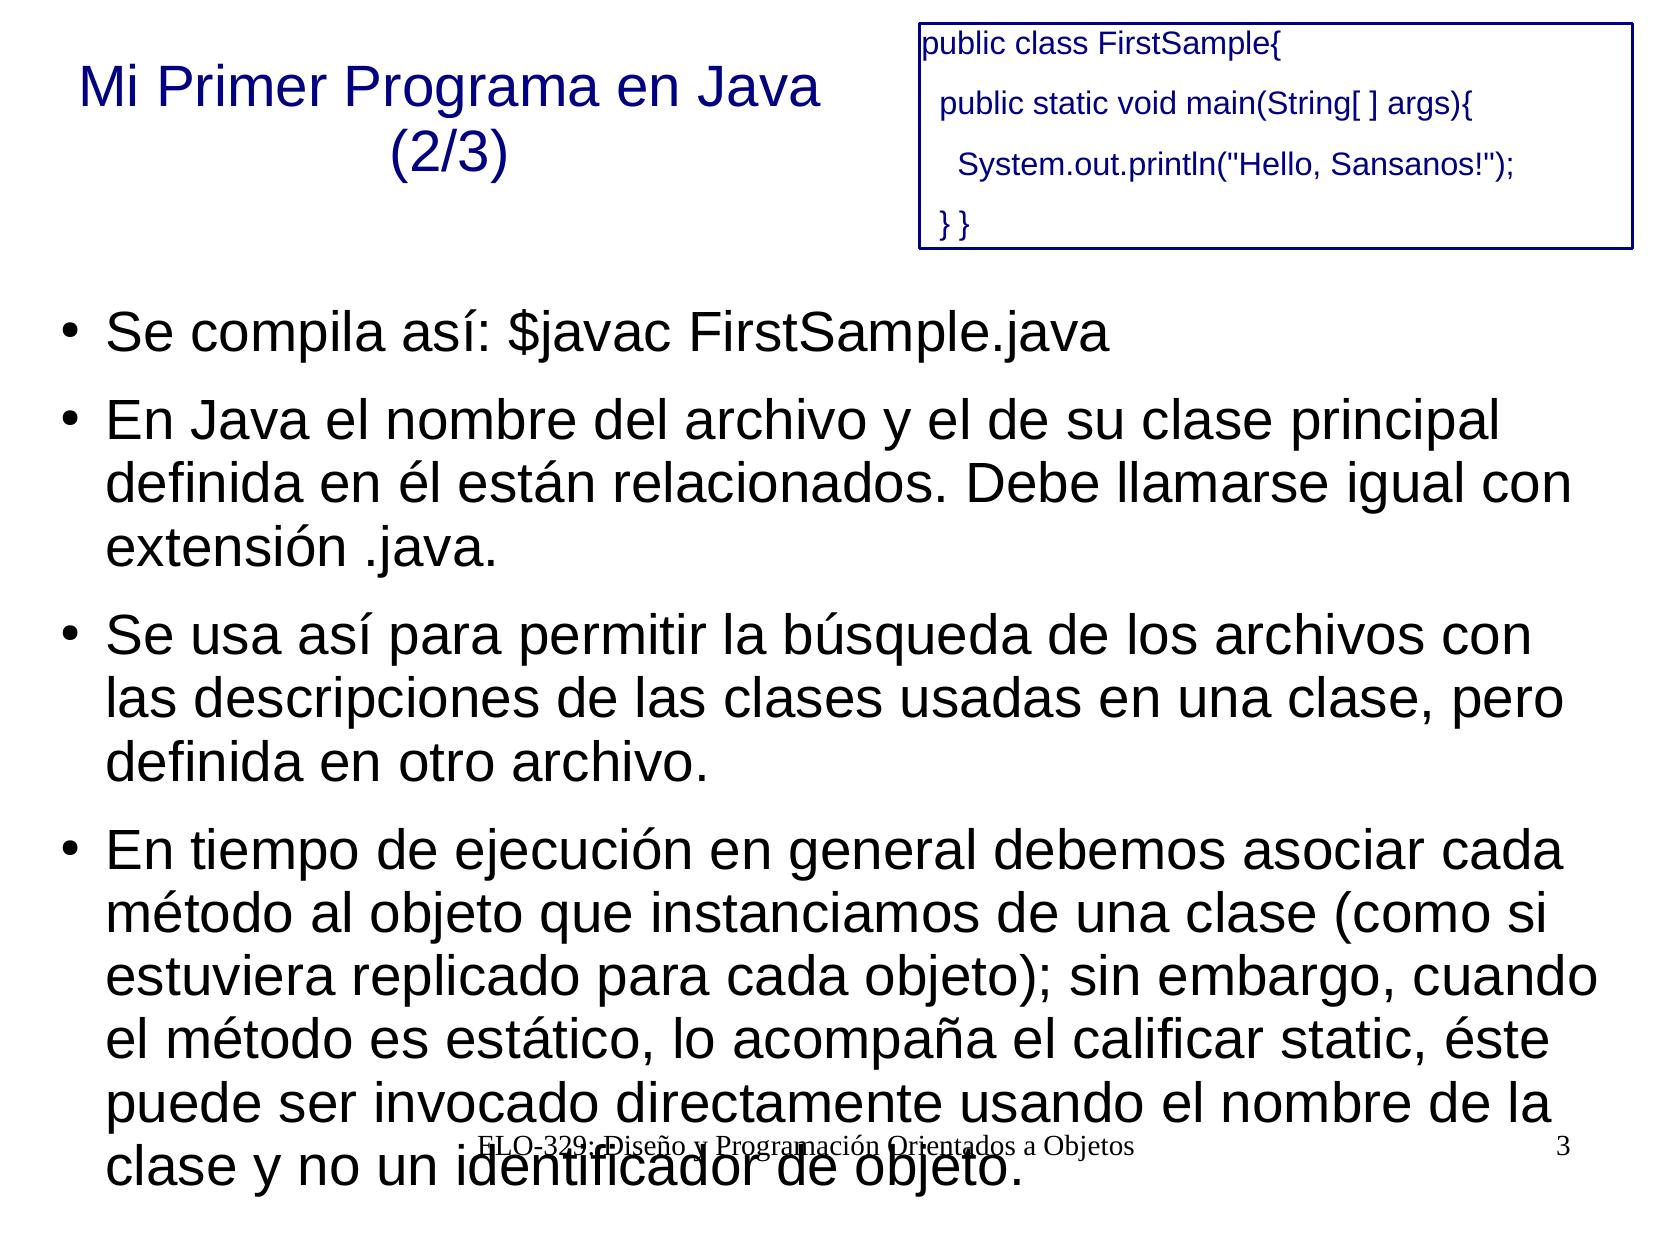

public class FirstSample{
 public static void main(String[ ] args)‏{
 System.out.println("Hello, Sansanos!");
 } }
# Mi Primer Programa en Java (2/3)
Se compila así: $javac FirstSample.java
En Java el nombre del archivo y el de su clase principal definida en él están relacionados. Debe llamarse igual con extensión .java.
Se usa así para permitir la búsqueda de los archivos con las descripciones de las clases usadas en una clase, pero definida en otro archivo.
En tiempo de ejecución en general debemos asociar cada método al objeto que instanciamos de una clase (como si estuviera replicado para cada objeto); sin embargo, cuando el método es estático, lo acompaña el calificar static, éste puede ser invocado directamente usando el nombre de la clase y no un identificador de objeto.
3